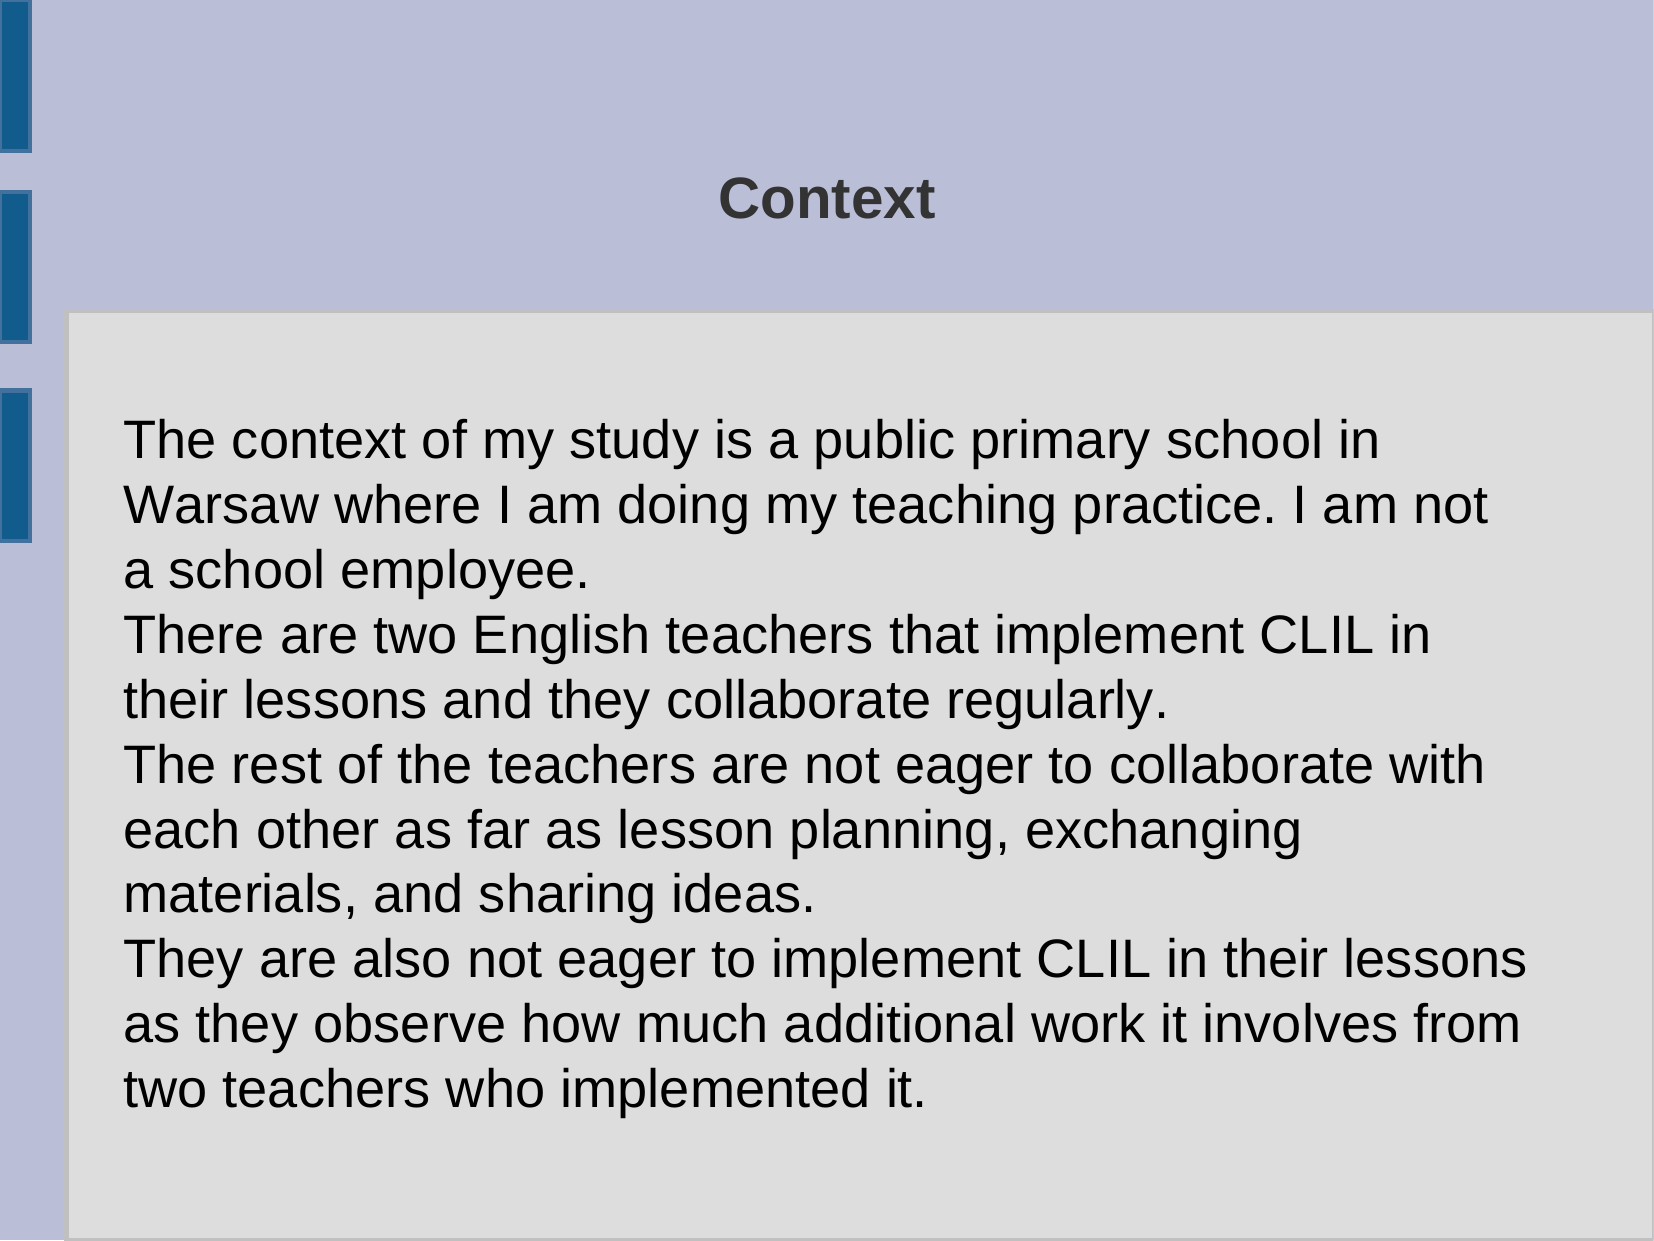

Context
# The context of my study is a public primary school in Warsaw where I am doing my teaching practice. I am not a school employee.
There are two English teachers that implement CLIL in their lessons and they collaborate regularly.
The rest of the teachers are not eager to collaborate with each other as far as lesson planning, exchanging materials, and sharing ideas.
They are also not eager to implement CLIL in their lessons as they observe how much additional work it involves from two teachers who implemented it.